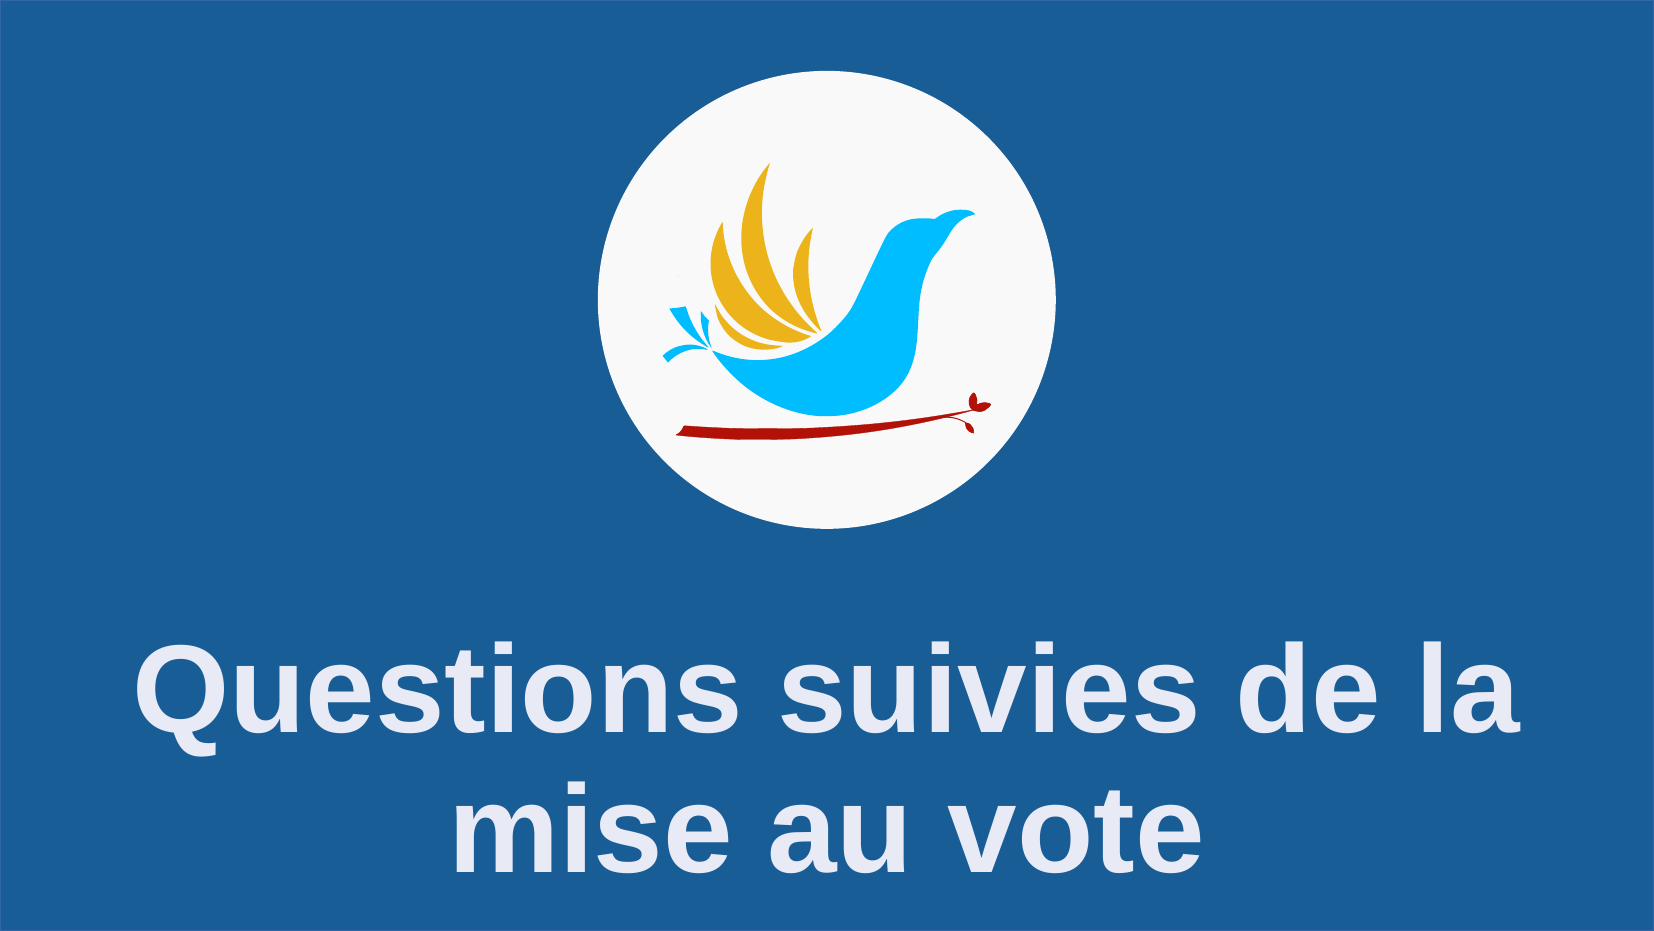

Questions suivies de la mise au vote